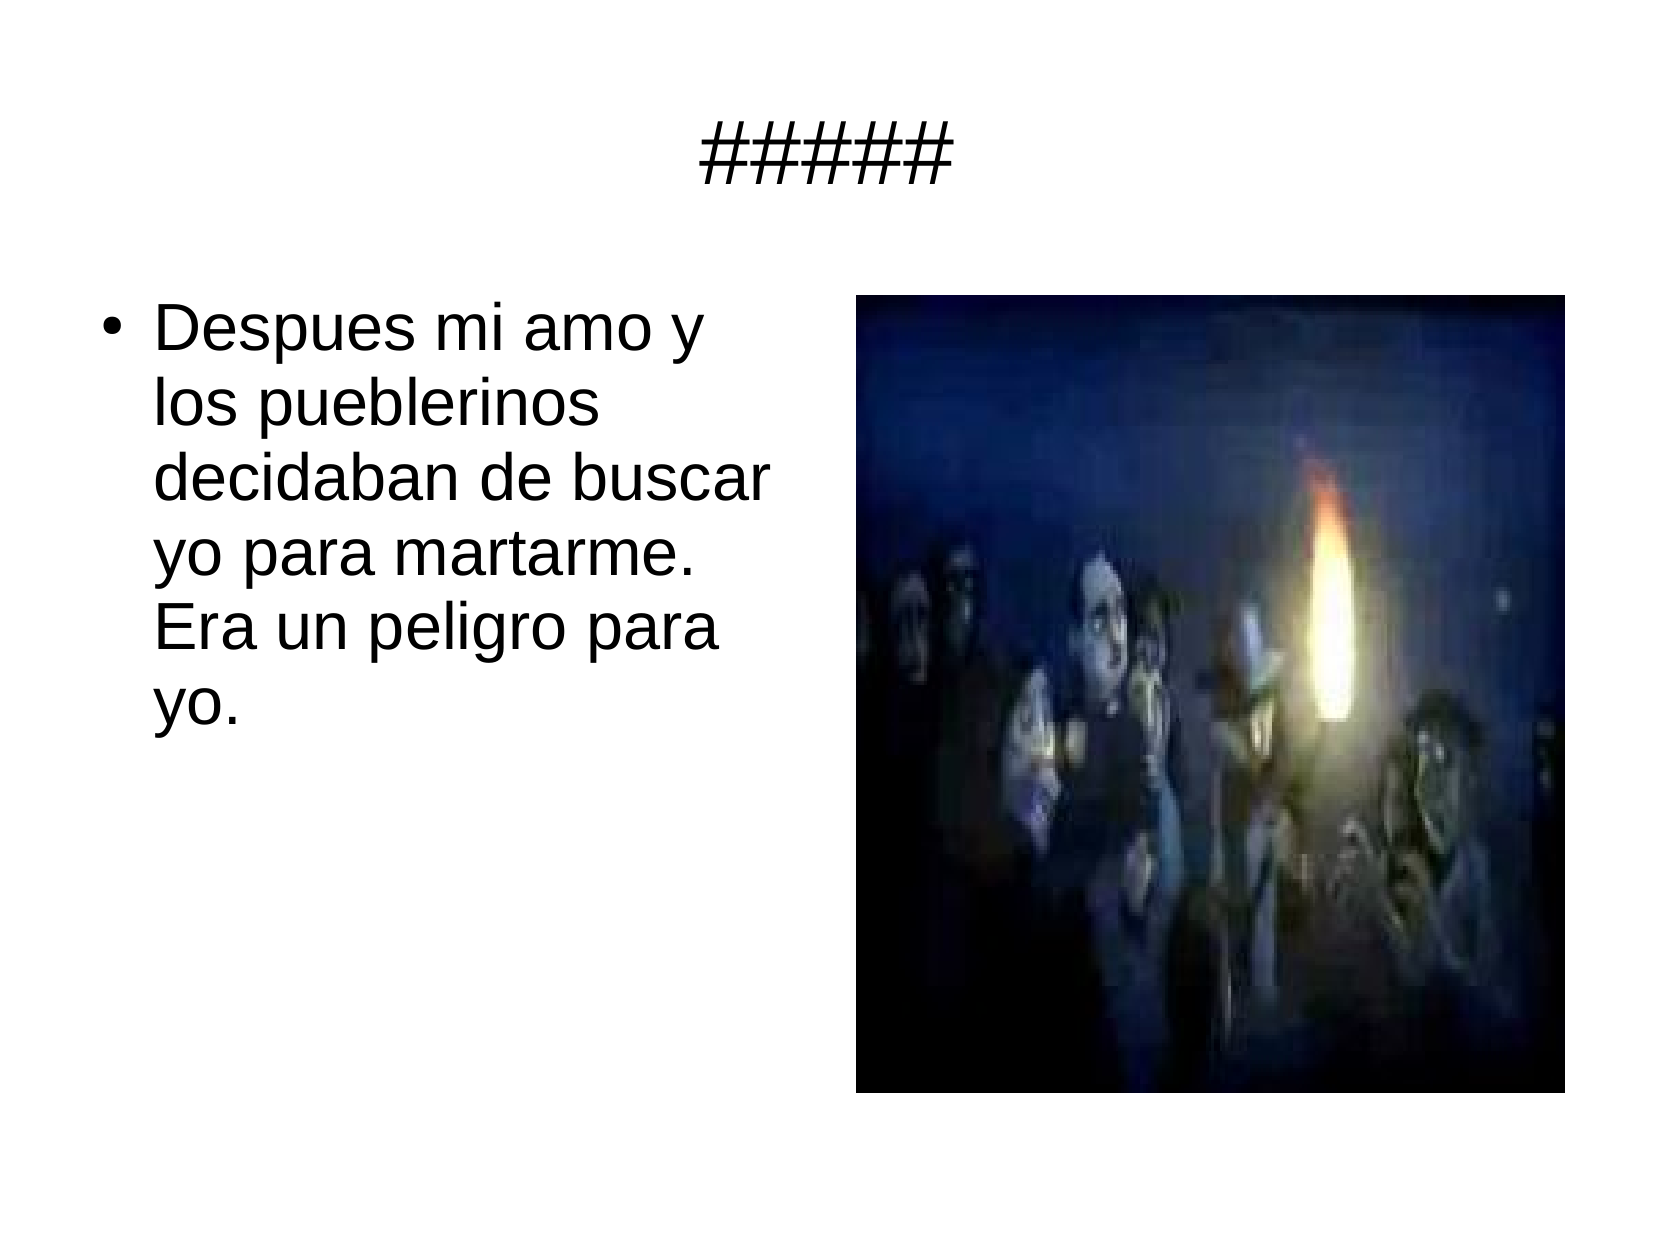

# #####
Despues mi amo y los pueblerinos decidaban de buscar yo para martarme. Era un peligro para yo.